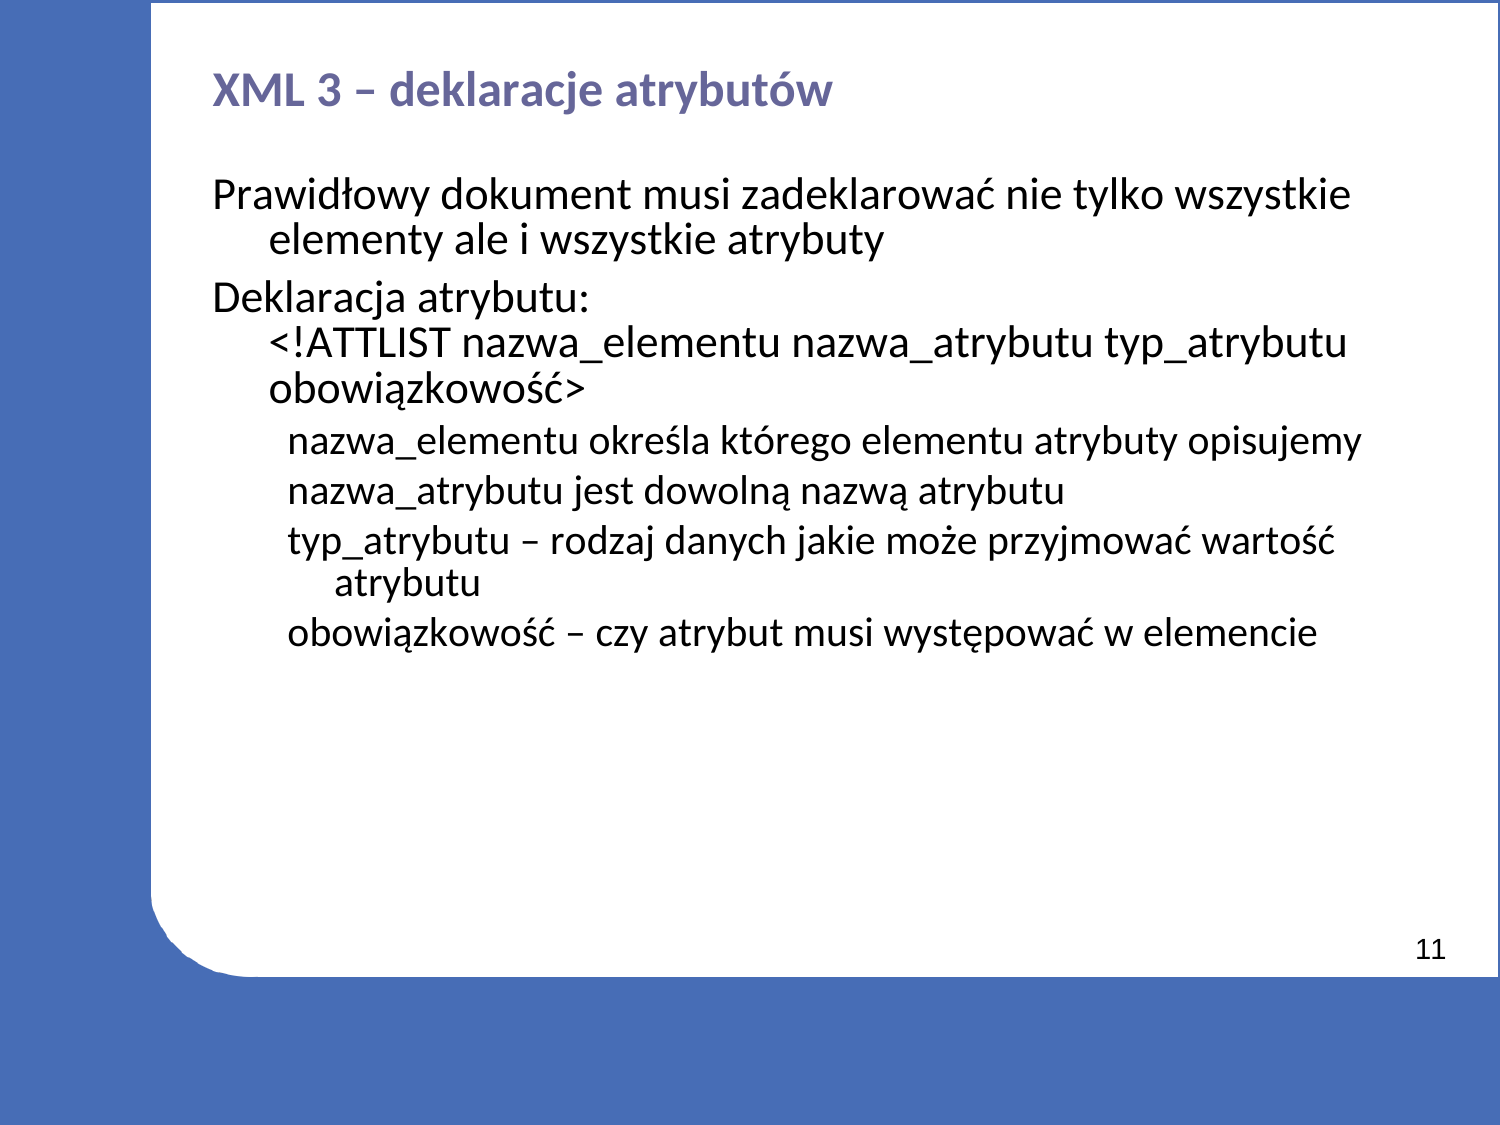

# XML 3 – deklaracje atrybutów
Prawidłowy dokument musi zadeklarować nie tylko wszystkie elementy ale i wszystkie atrybuty
Deklaracja atrybutu:
<!ATTLIST nazwa_elementu nazwa_atrybutu typ_atrybutu obowiązkowość>
nazwa_elementu określa którego elementu atrybuty opisujemy
nazwa_atrybutu jest dowolną nazwą atrybutu
typ_atrybutu – rodzaj danych jakie może przyjmować wartość atrybutu
obowiązkowość – czy atrybut musi występować w elemencie
11